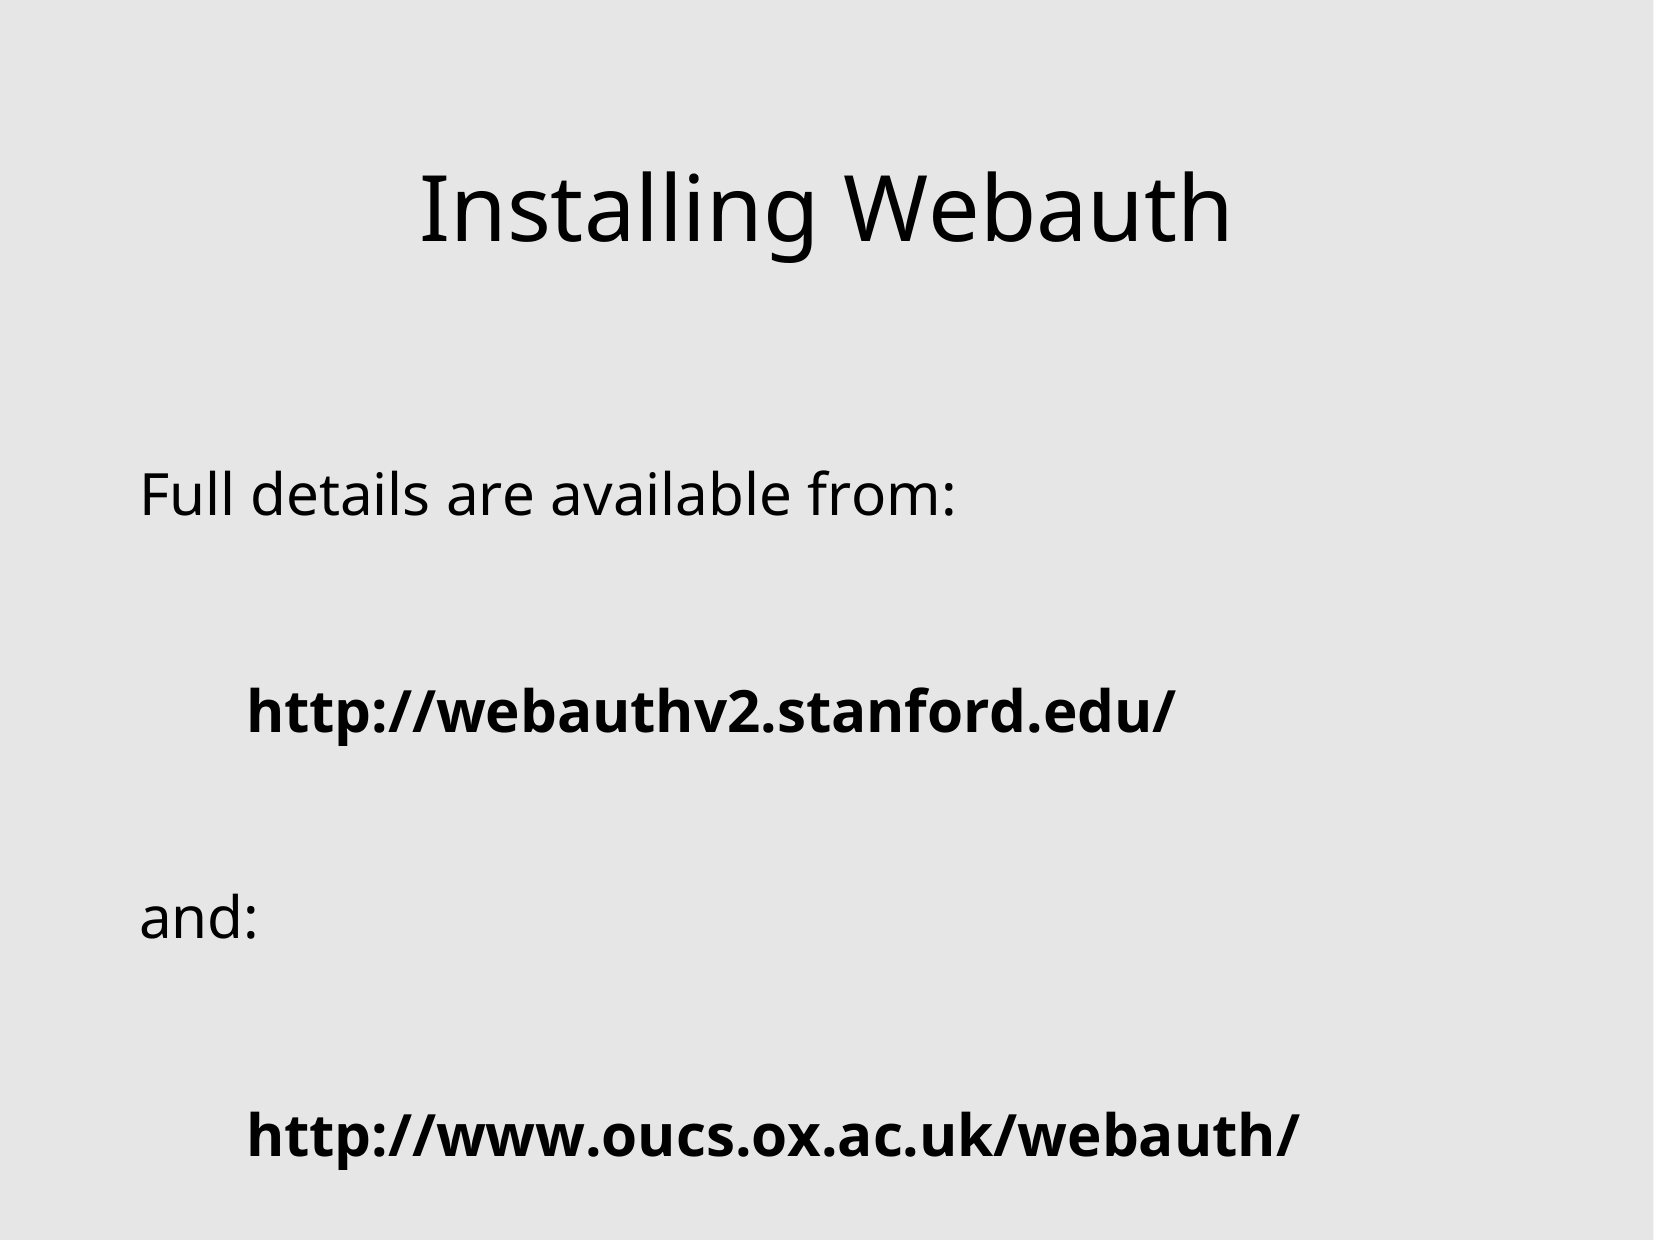

# Installing Webauth
Full details are available from:
 http://webauthv2.stanford.edu/
and:
 http://www.oucs.ox.ac.uk/webauth/